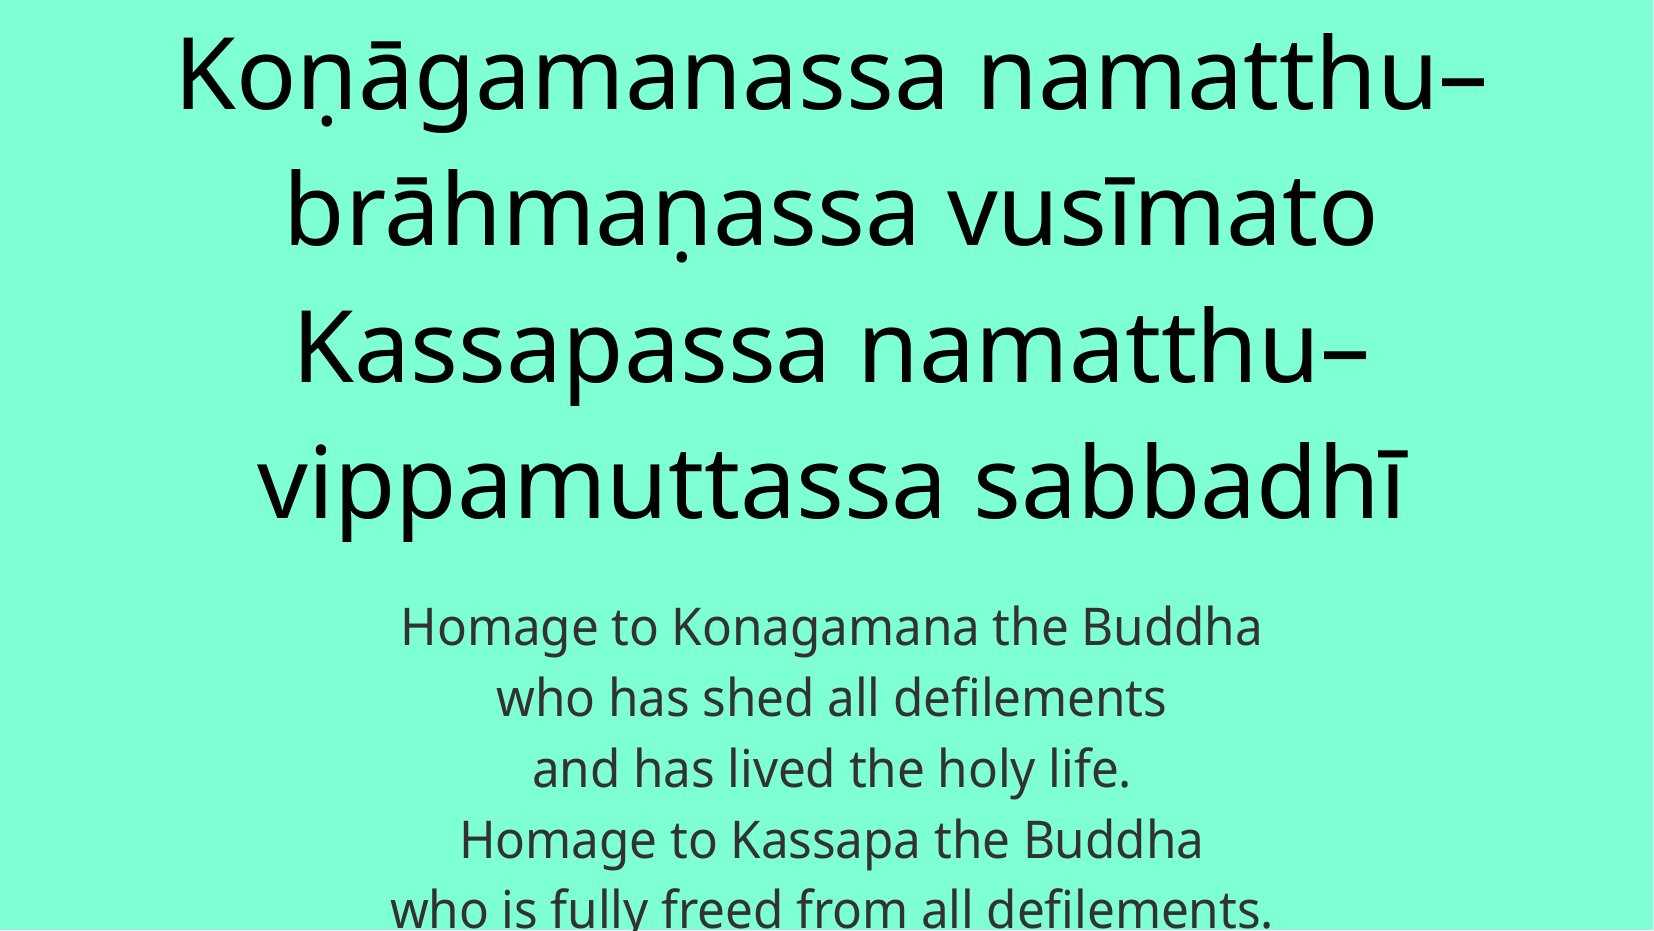

# Koṇāgamanassa namatthu–
brāhmaṇassa vusīmato
Kassapassa namatthu–
vippamuttassa sabbadhī
Homage to Konagamana the Buddha
who has shed all defilements
and has lived the holy life.
Homage to Kassapa the Buddha
who is fully freed from all defilements.